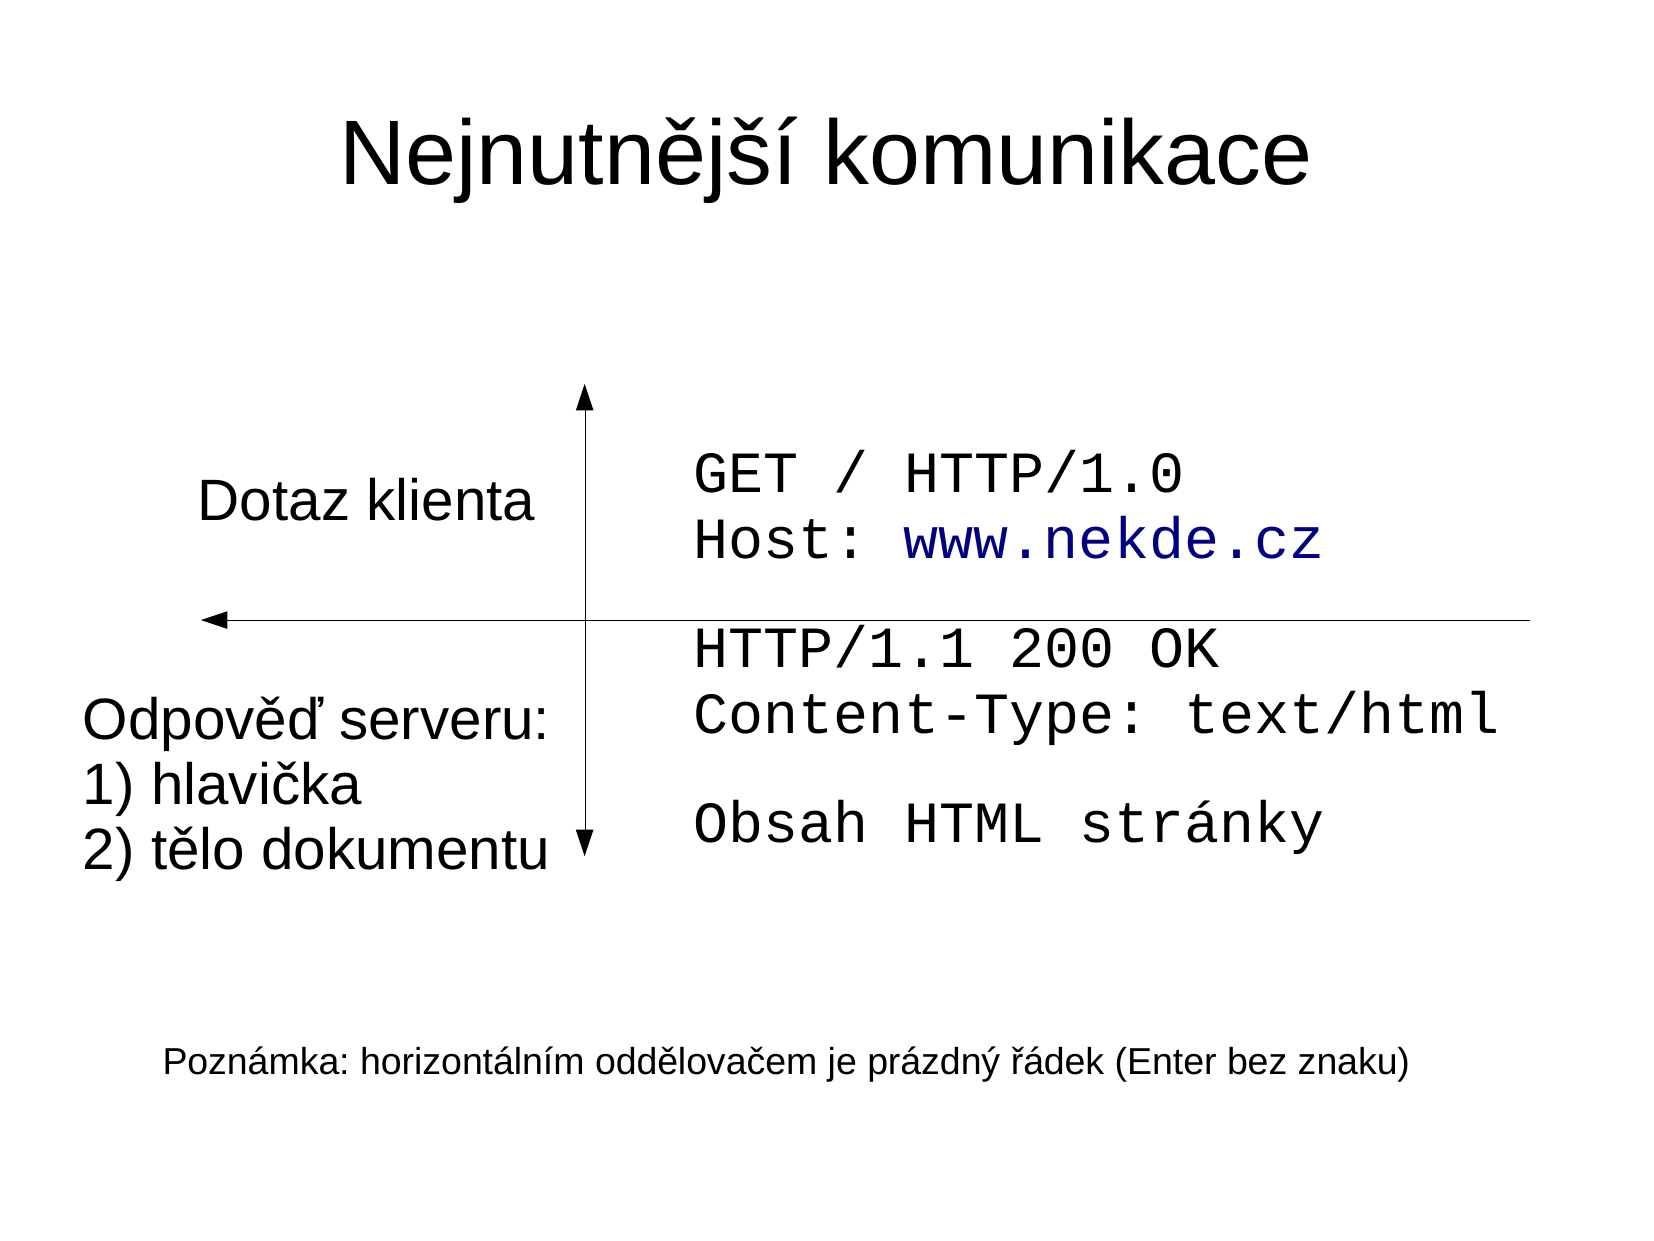

# Nejnutnější komunikace
GET / HTTP/1.0
Host: www.nekde.cz
HTTP/1.1 200 OK
Content-Type: text/html
Obsah HTML stránky
Dotaz klienta
Odpověď serveru:
 hlavička
 tělo dokumentu
Poznámka: horizontálním oddělovačem je prázdný řádek (Enter bez znaku)